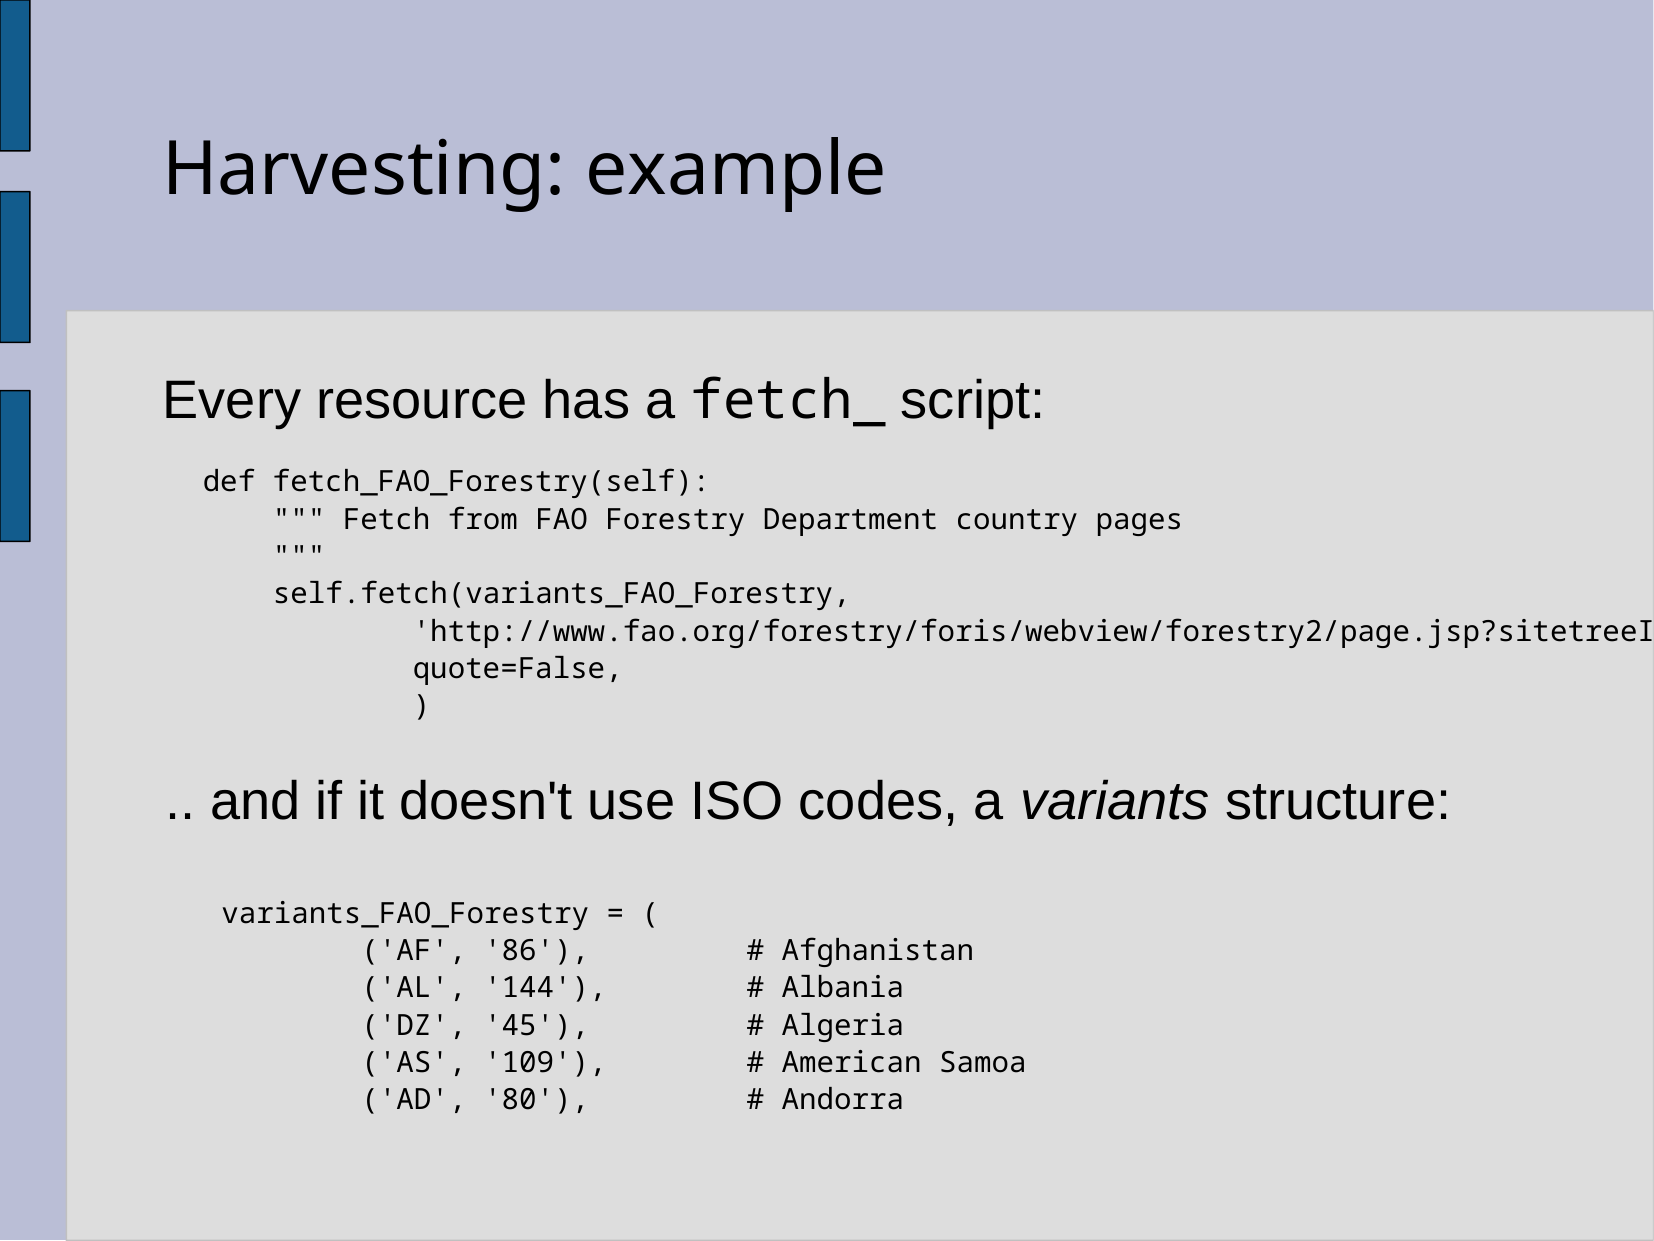

Harvesting: example
Every resource has a fetch_ script:
 def fetch_FAO_Forestry(self):
 """ Fetch from FAO Forestry Department country pages
 """
 self.fetch(variants_FAO_Forestry,
 'http://www.fao.org/forestry/foris/webview/forestry2/page.jsp?sitetreeId=18310&langId=1&geoId=%s',
 quote=False,
 )
.. and if it doesn't use ISO codes, a variants structure:
variants_FAO_Forestry = (
 ('AF', '86'), # Afghanistan
 ('AL', '144'), # Albania
 ('DZ', '45'), # Algeria
 ('AS', '109'), # American Samoa
 ('AD', '80'), # Andorra